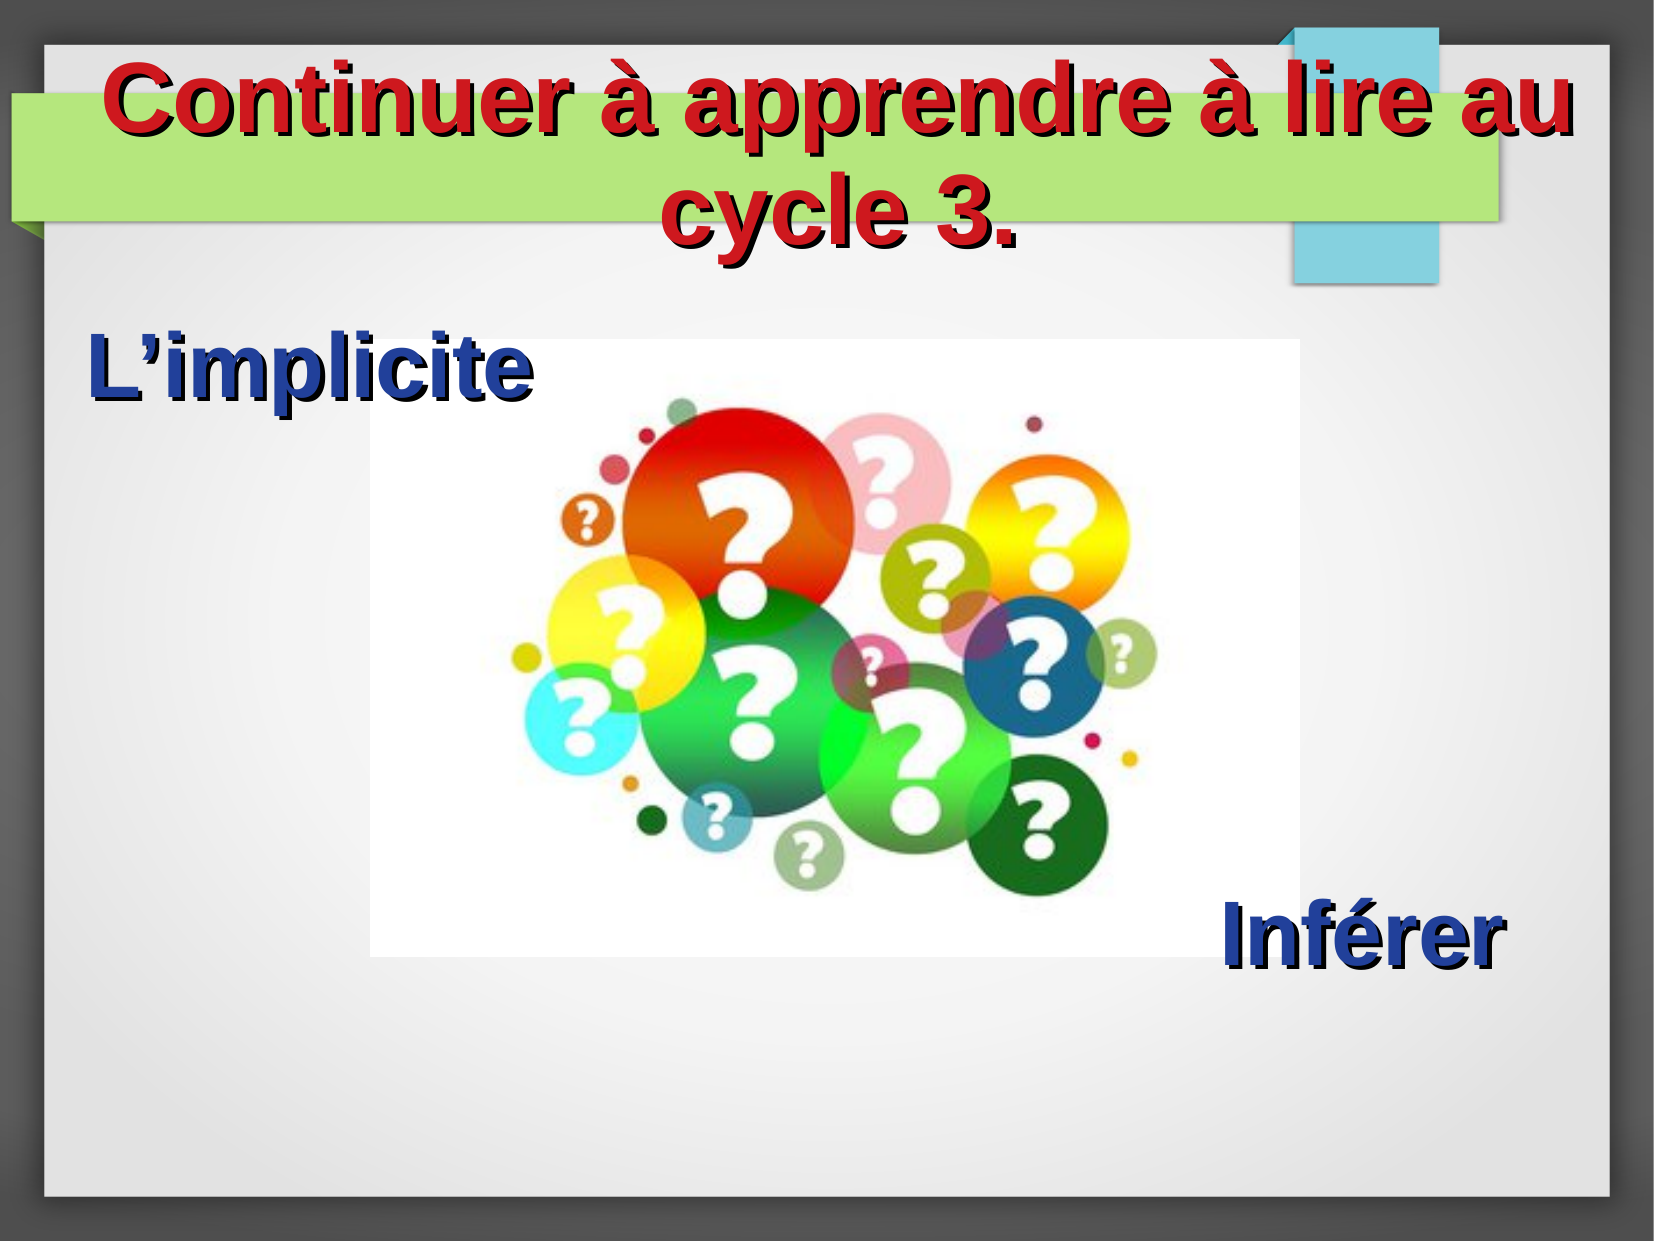

# Continuer à apprendre à lire au cycle 3.
L’implicite
Inférer